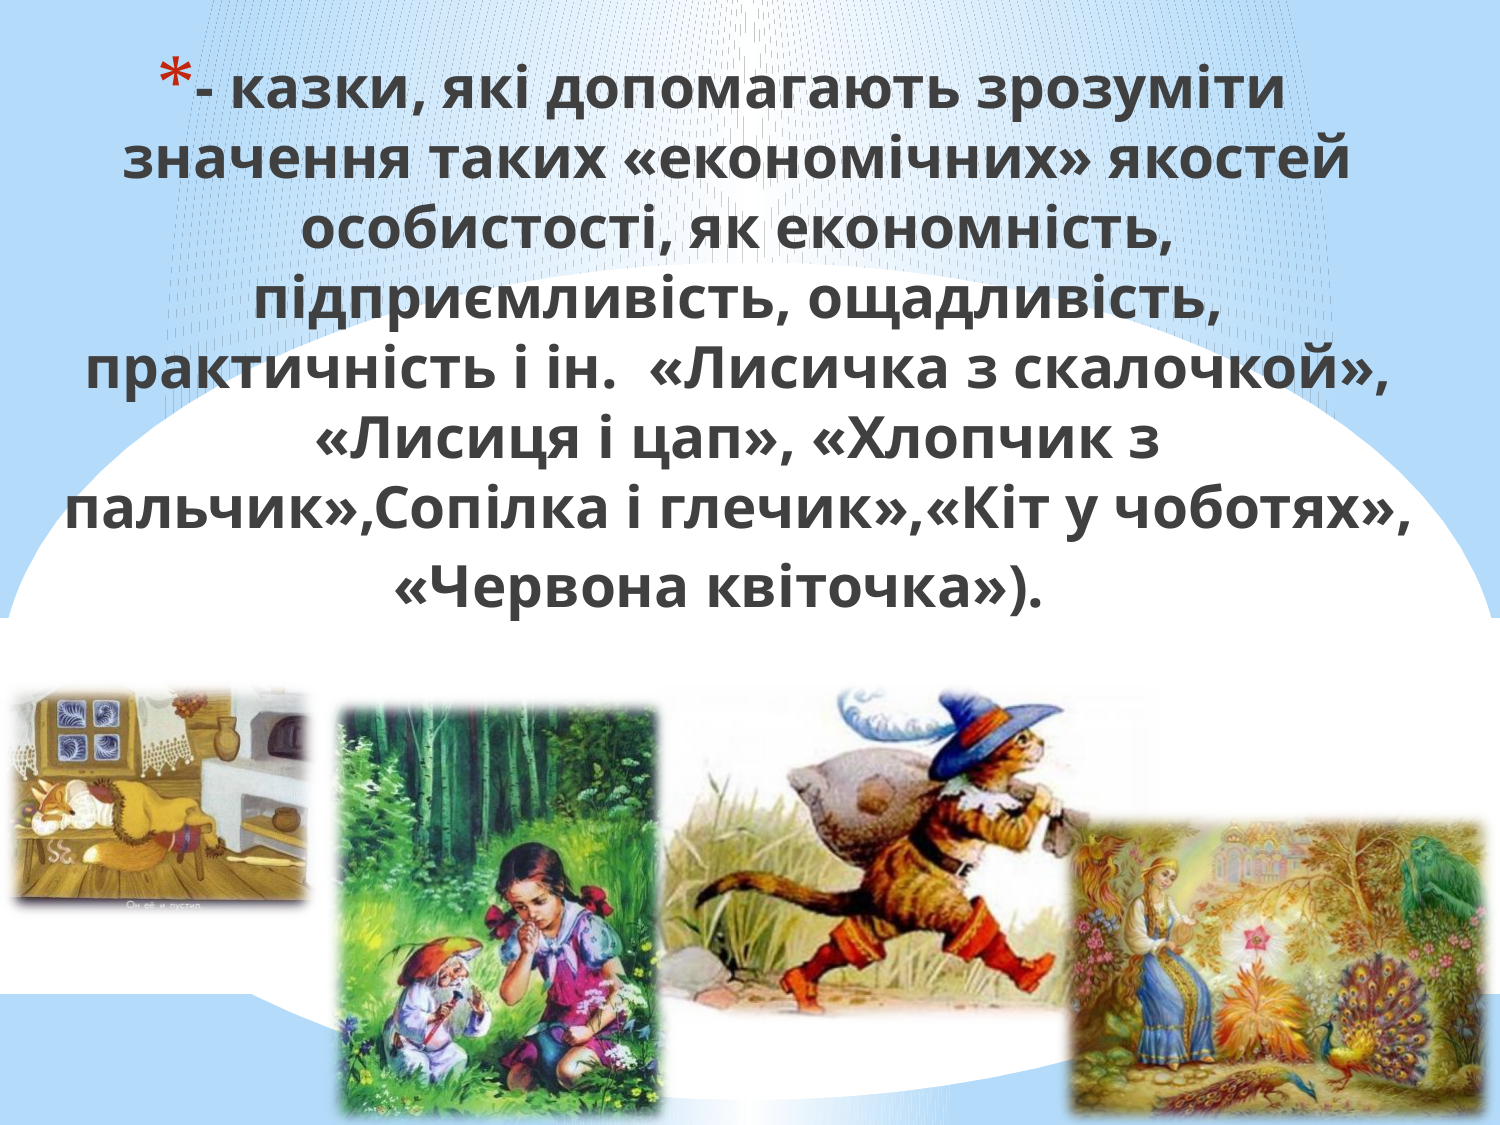

# - казки, які допомагають зрозуміти значення таких «економічних» якостей особистості, як економність, підприємливість, ощадливість, практичність і ін. «Лисичка з скалочкой», «Лисиця і цап», «Хлопчик з пальчик»,Сопілка і глечик»,«Кіт у чоботях»,
«Червона квіточка»).